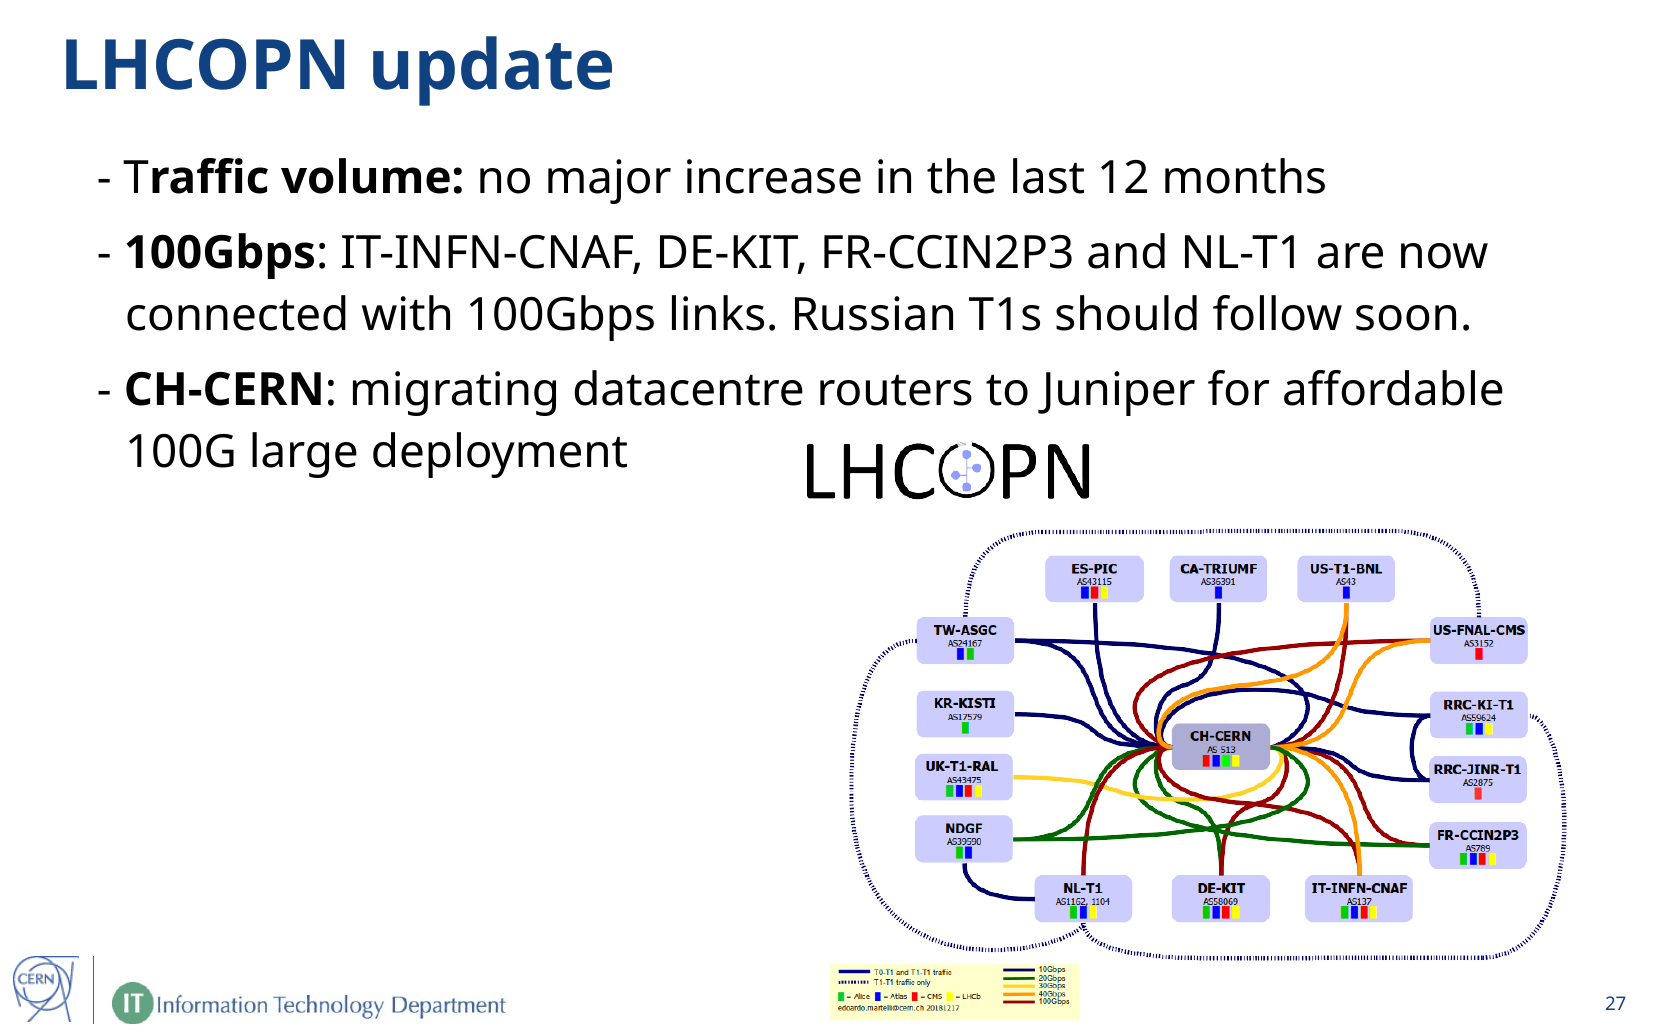

# LHCOPN update
- Traffic volume: no major increase in the last 12 months
- 100Gbps: IT-INFN-CNAF, DE-KIT, FR-CCIN2P3 and NL-T1 are now connected with 100Gbps links. Russian T1s should follow soon.
- CH-CERN: migrating datacentre routers to Juniper for affordable 100G large deployment